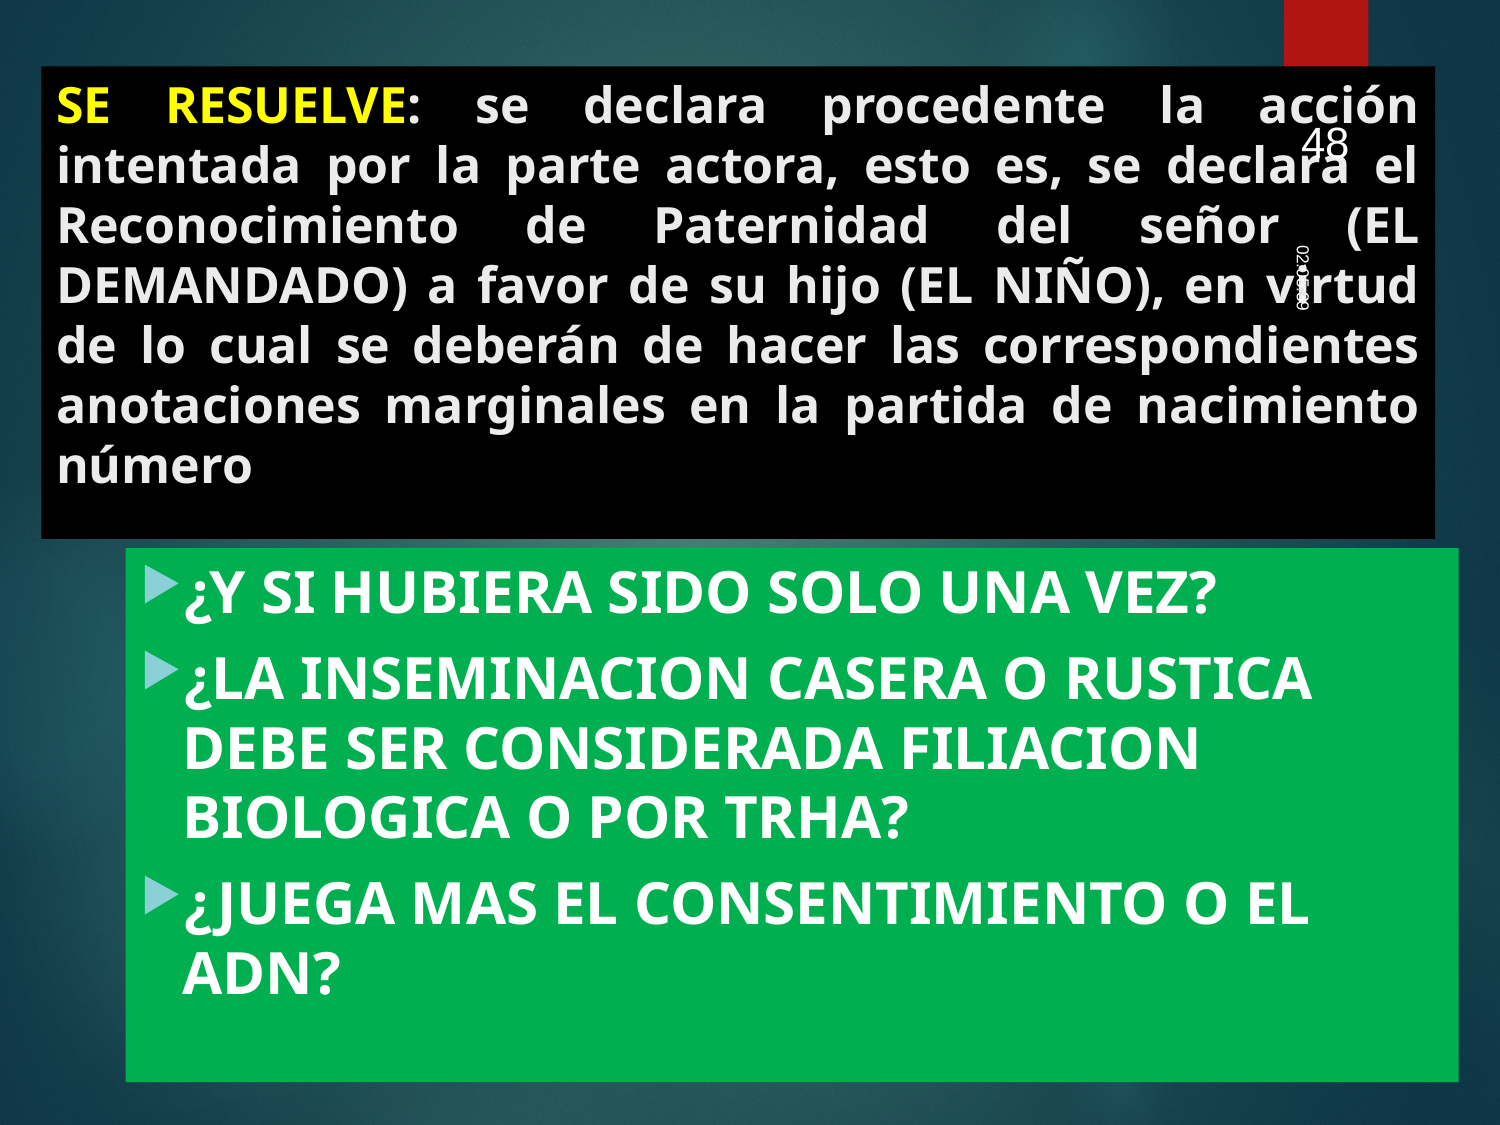

# SE RESUELVE: se declara procedente la acción intentada por la parte actora, esto es, se declara el Reconocimiento de Paternidad del señor (EL DEMANDADO) a favor de su hijo (EL NIÑO), en virtud de lo cual se deberán de hacer las correspondientes anotaciones marginales en la partida de nacimiento número
02:48:04
¿Y SI HUBIERA SIDO SOLO UNA VEZ?
¿LA INSEMINACION CASERA O RUSTICA DEBE SER CONSIDERADA FILIACION BIOLOGICA O POR TRHA?
¿JUEGA MAS EL CONSENTIMIENTO O EL ADN?